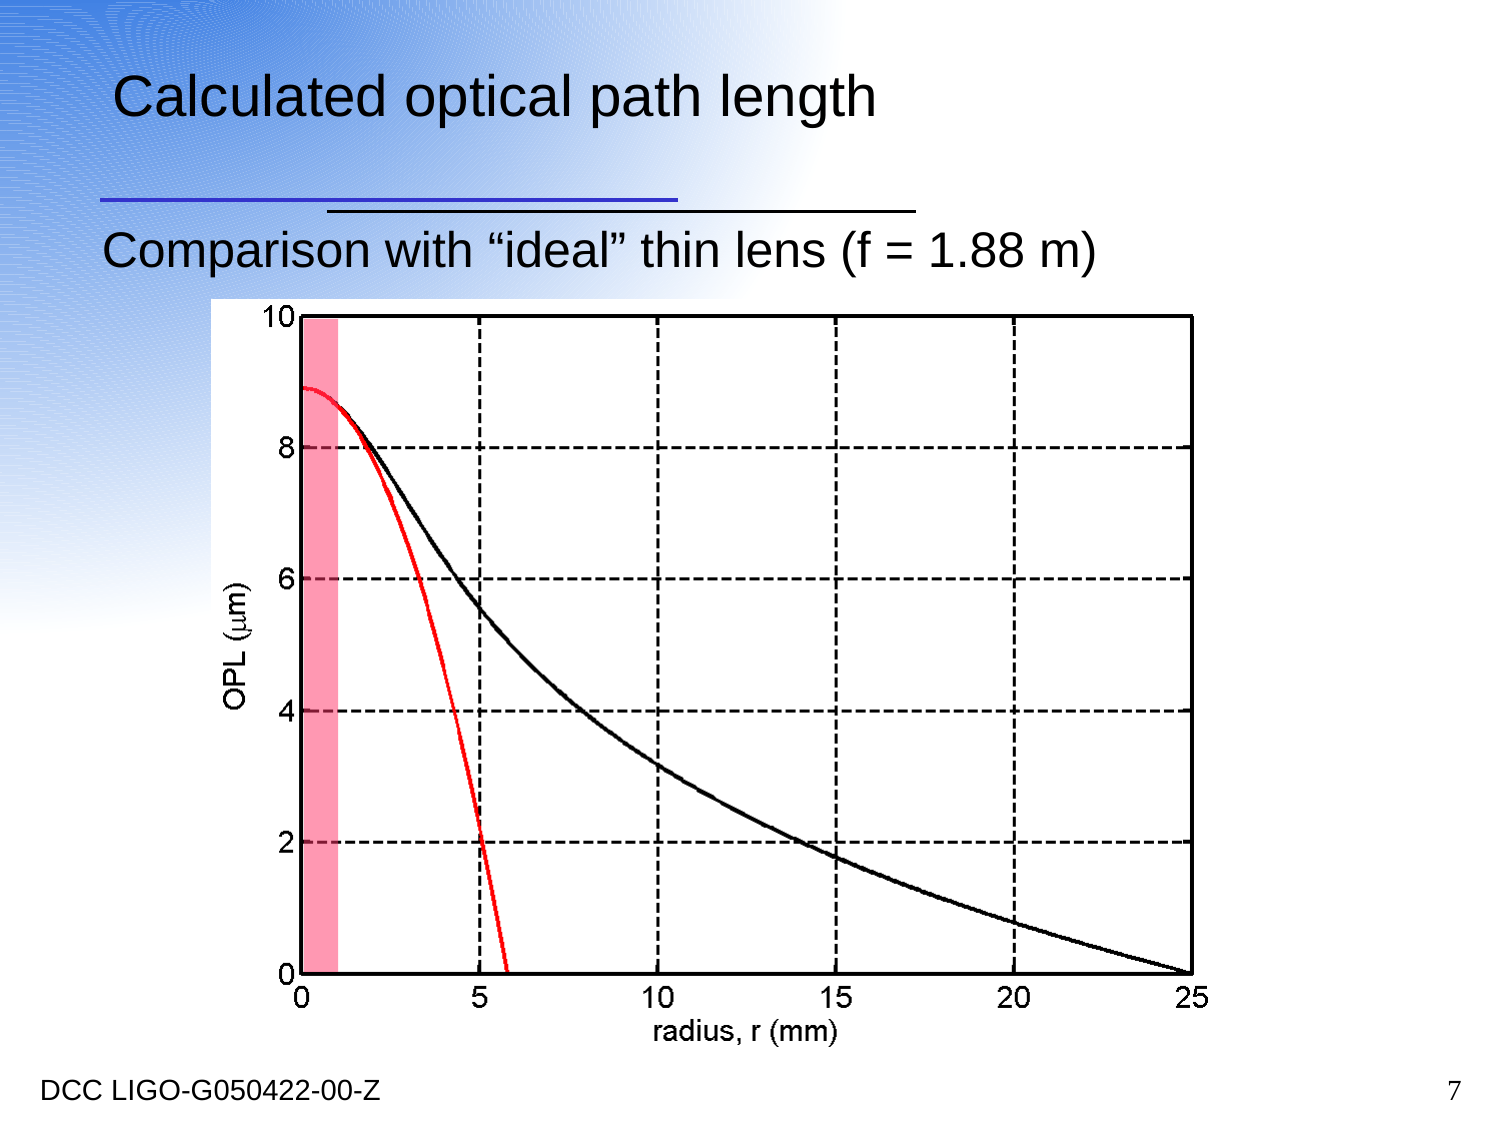

# Calculated optical path length
Comparison with “ideal” thin lens (f = 1.88 m)
DCC LIGO-G050422-00-Z
7